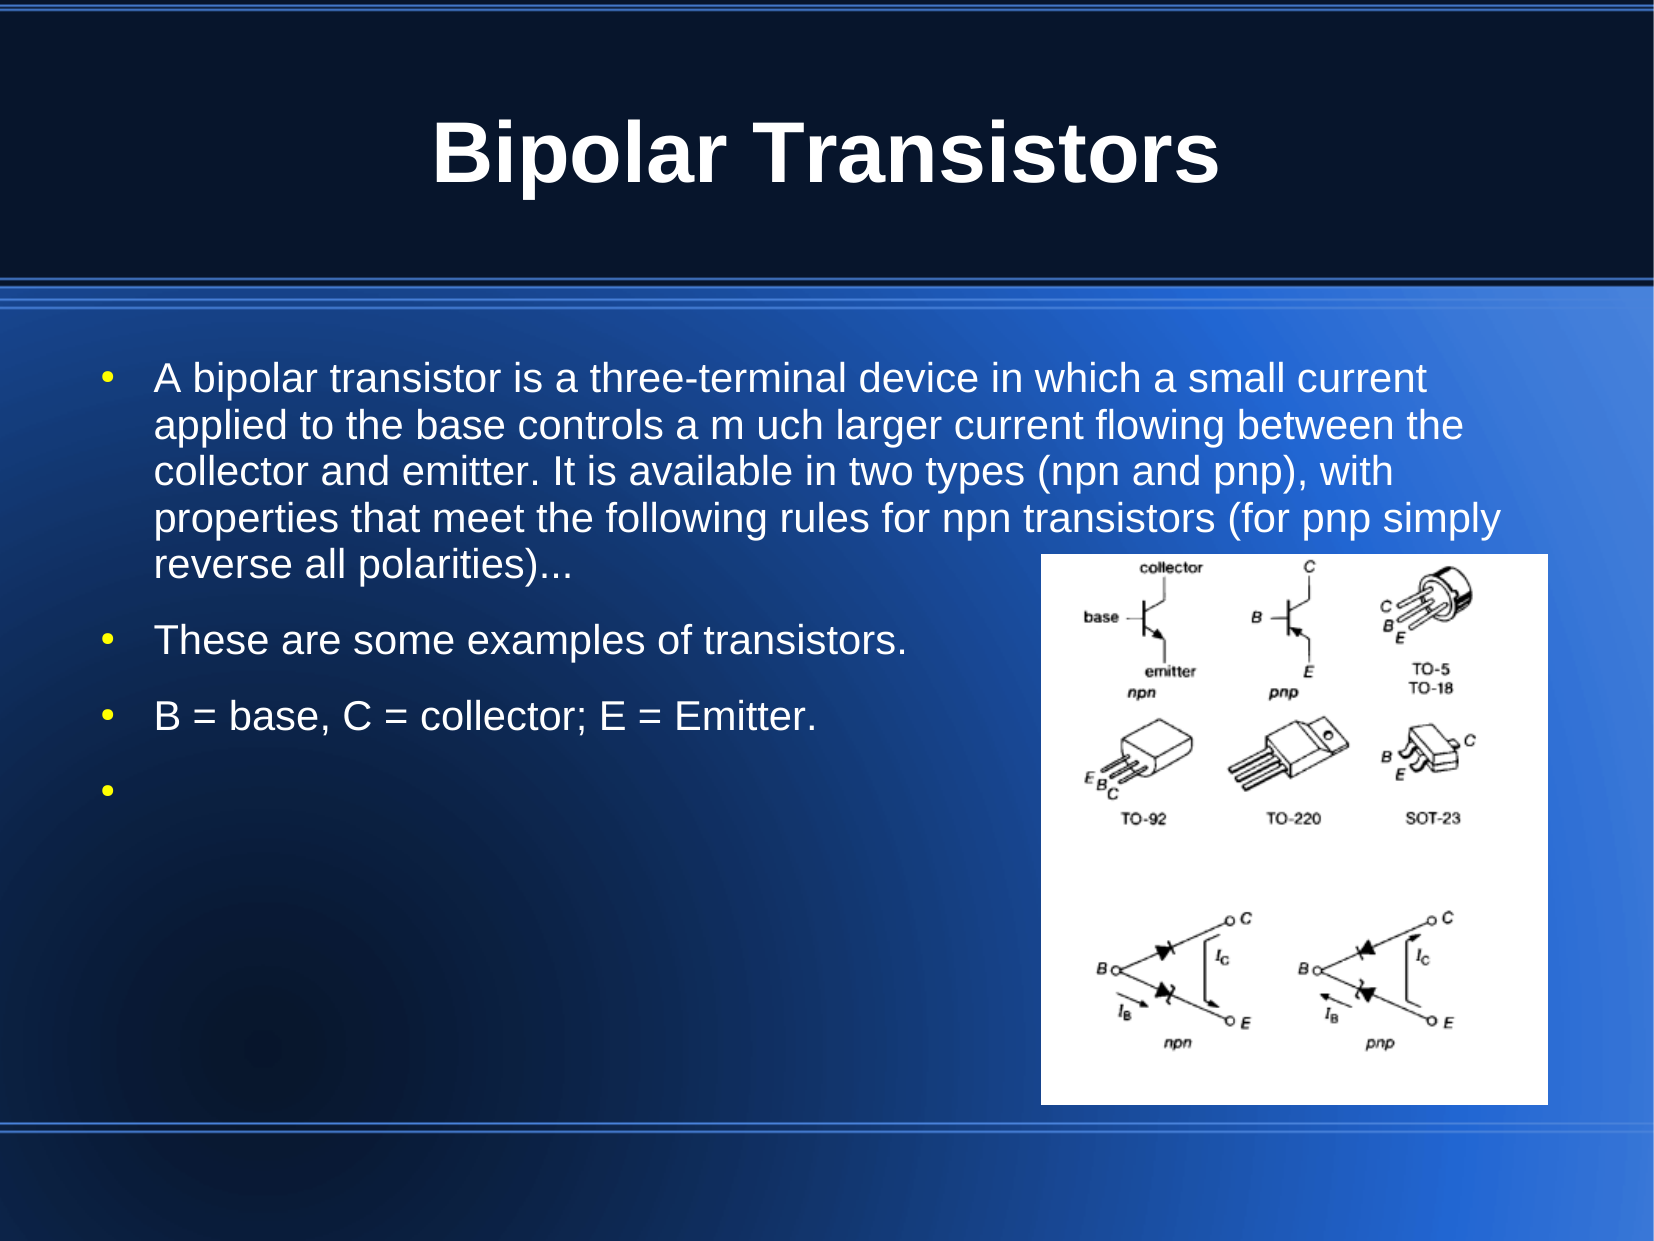

# Bipolar Transistors
A bipolar transistor is a three-terminal device in which a small current applied to the base controls a m uch larger current flowing between the collector and emitter. It is available in two types (npn and pnp), with properties that meet the following rules for npn transistors (for pnp simply reverse all polarities)...
These are some examples of transistors.
B = base, C = collector; E = Emitter.